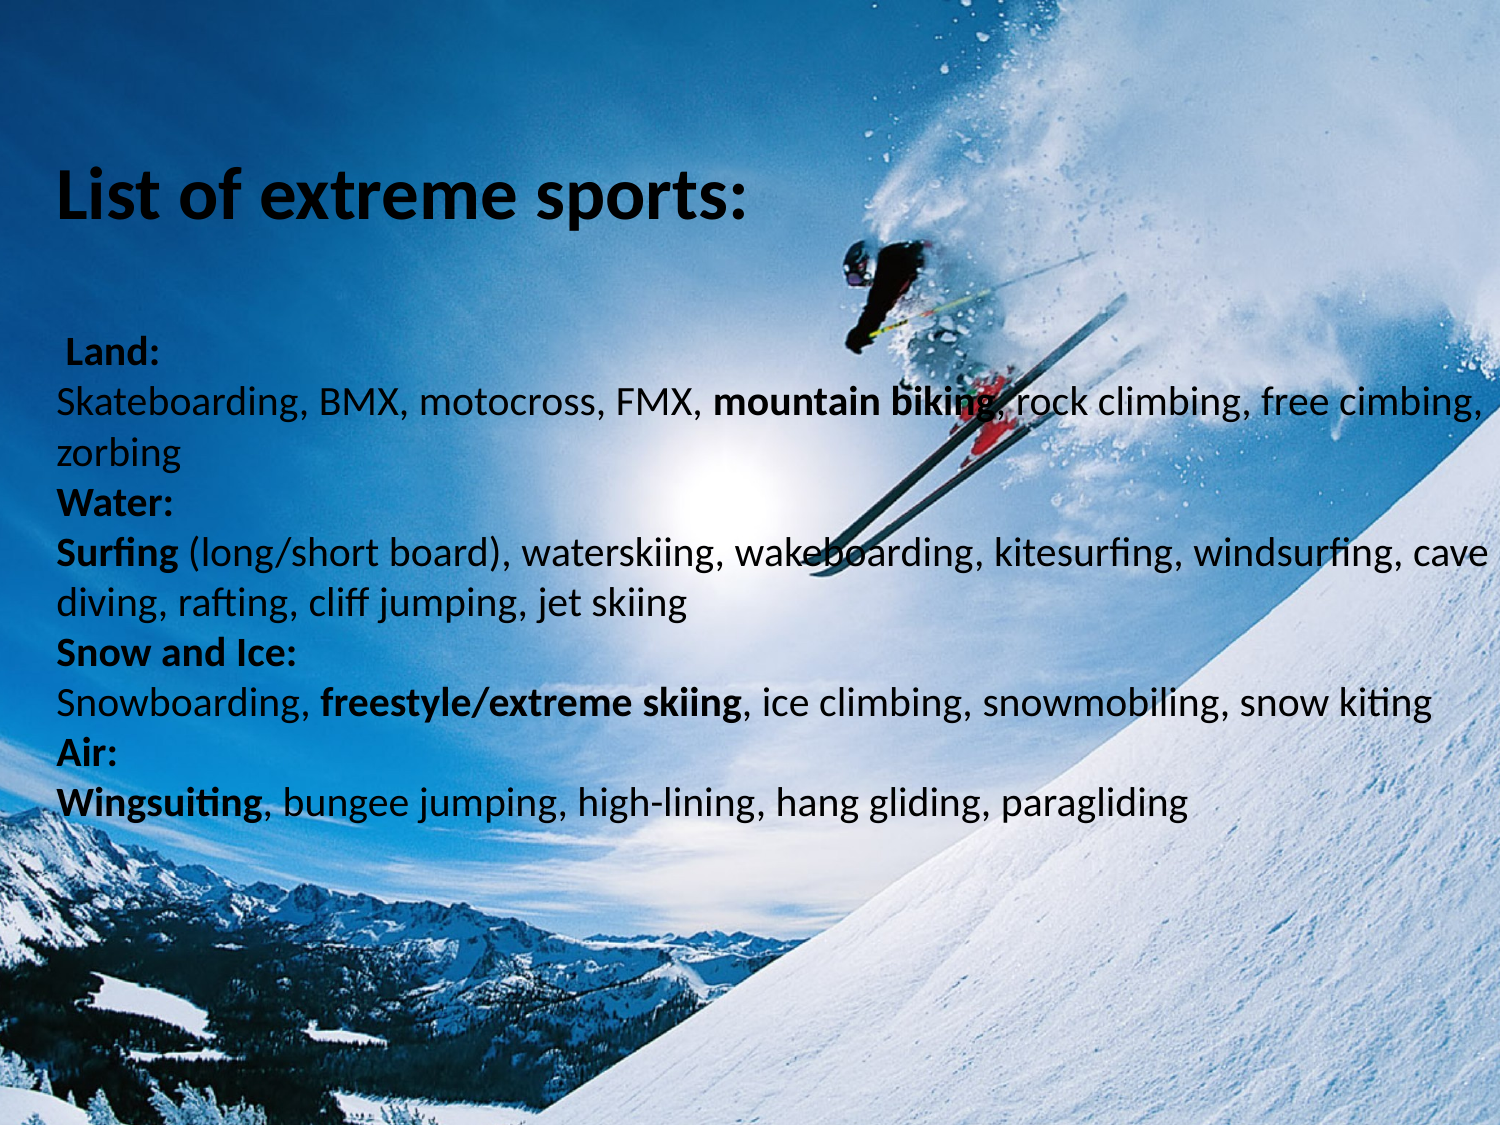

# List of extreme sports: Land: Skateboarding, BMX, motocross, FMX, mountain biking, rock climbing, free cimbing, zorbing Water: Surfing (long/short board), waterskiing, wakeboarding, kitesurfing, windsurfing, cave diving, rafting, cliff jumping, jet skiing Snow and Ice: Snowboarding, freestyle/extreme skiing, ice climbing, snowmobiling, snow kiting Air: Wingsuiting, bungee jumping, high-lining, hang gliding, paragliding